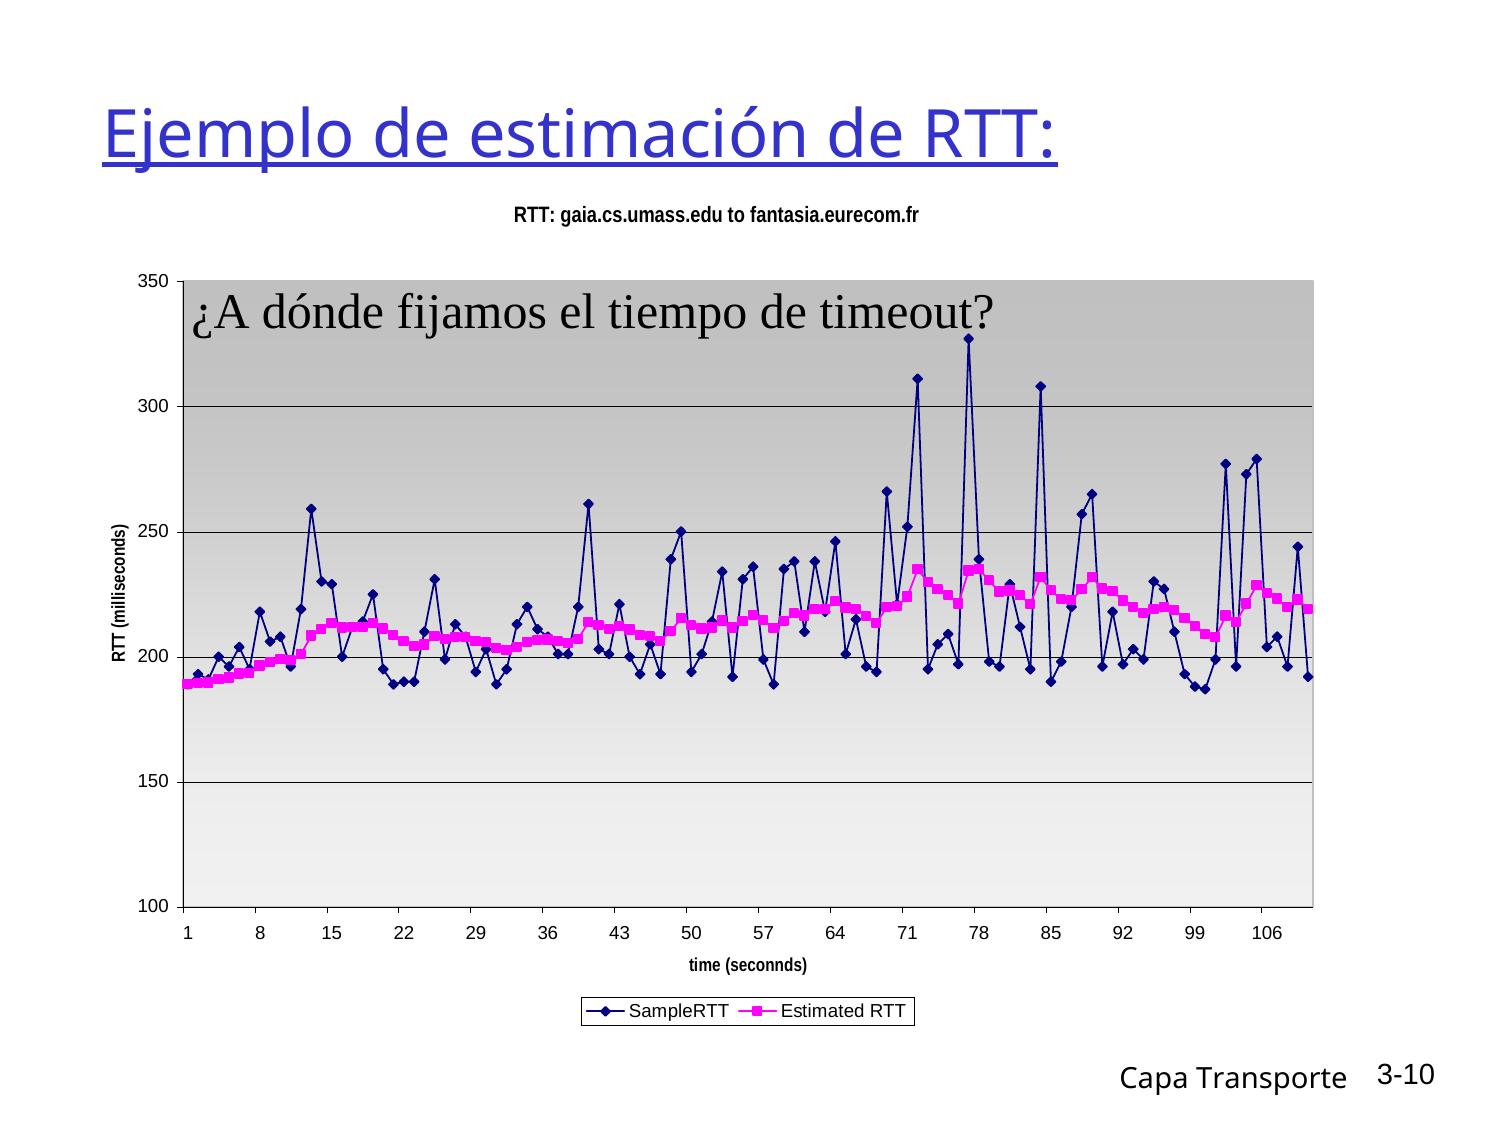

# Ejemplo de estimación de RTT:
¿A dónde fijamos el tiempo de timeout?
10